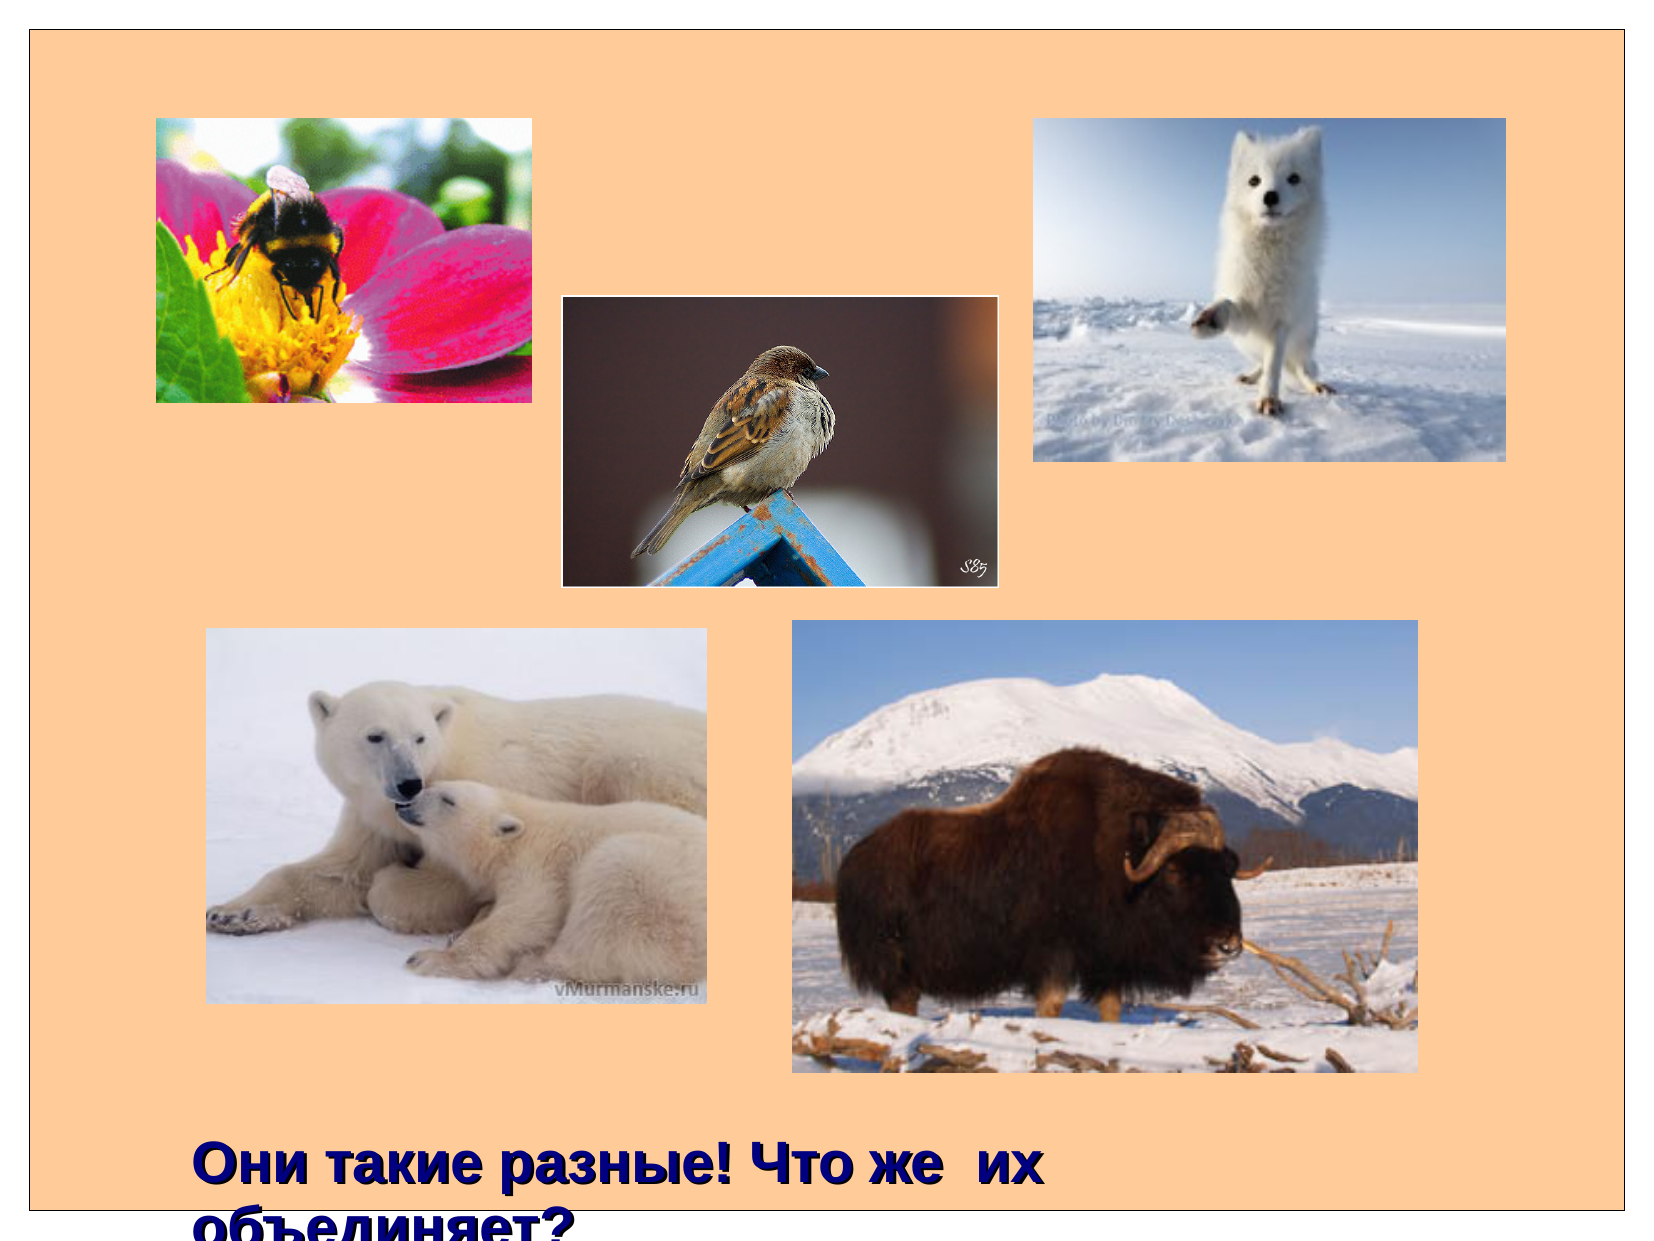

Они такие разные! Что же их объединяет?